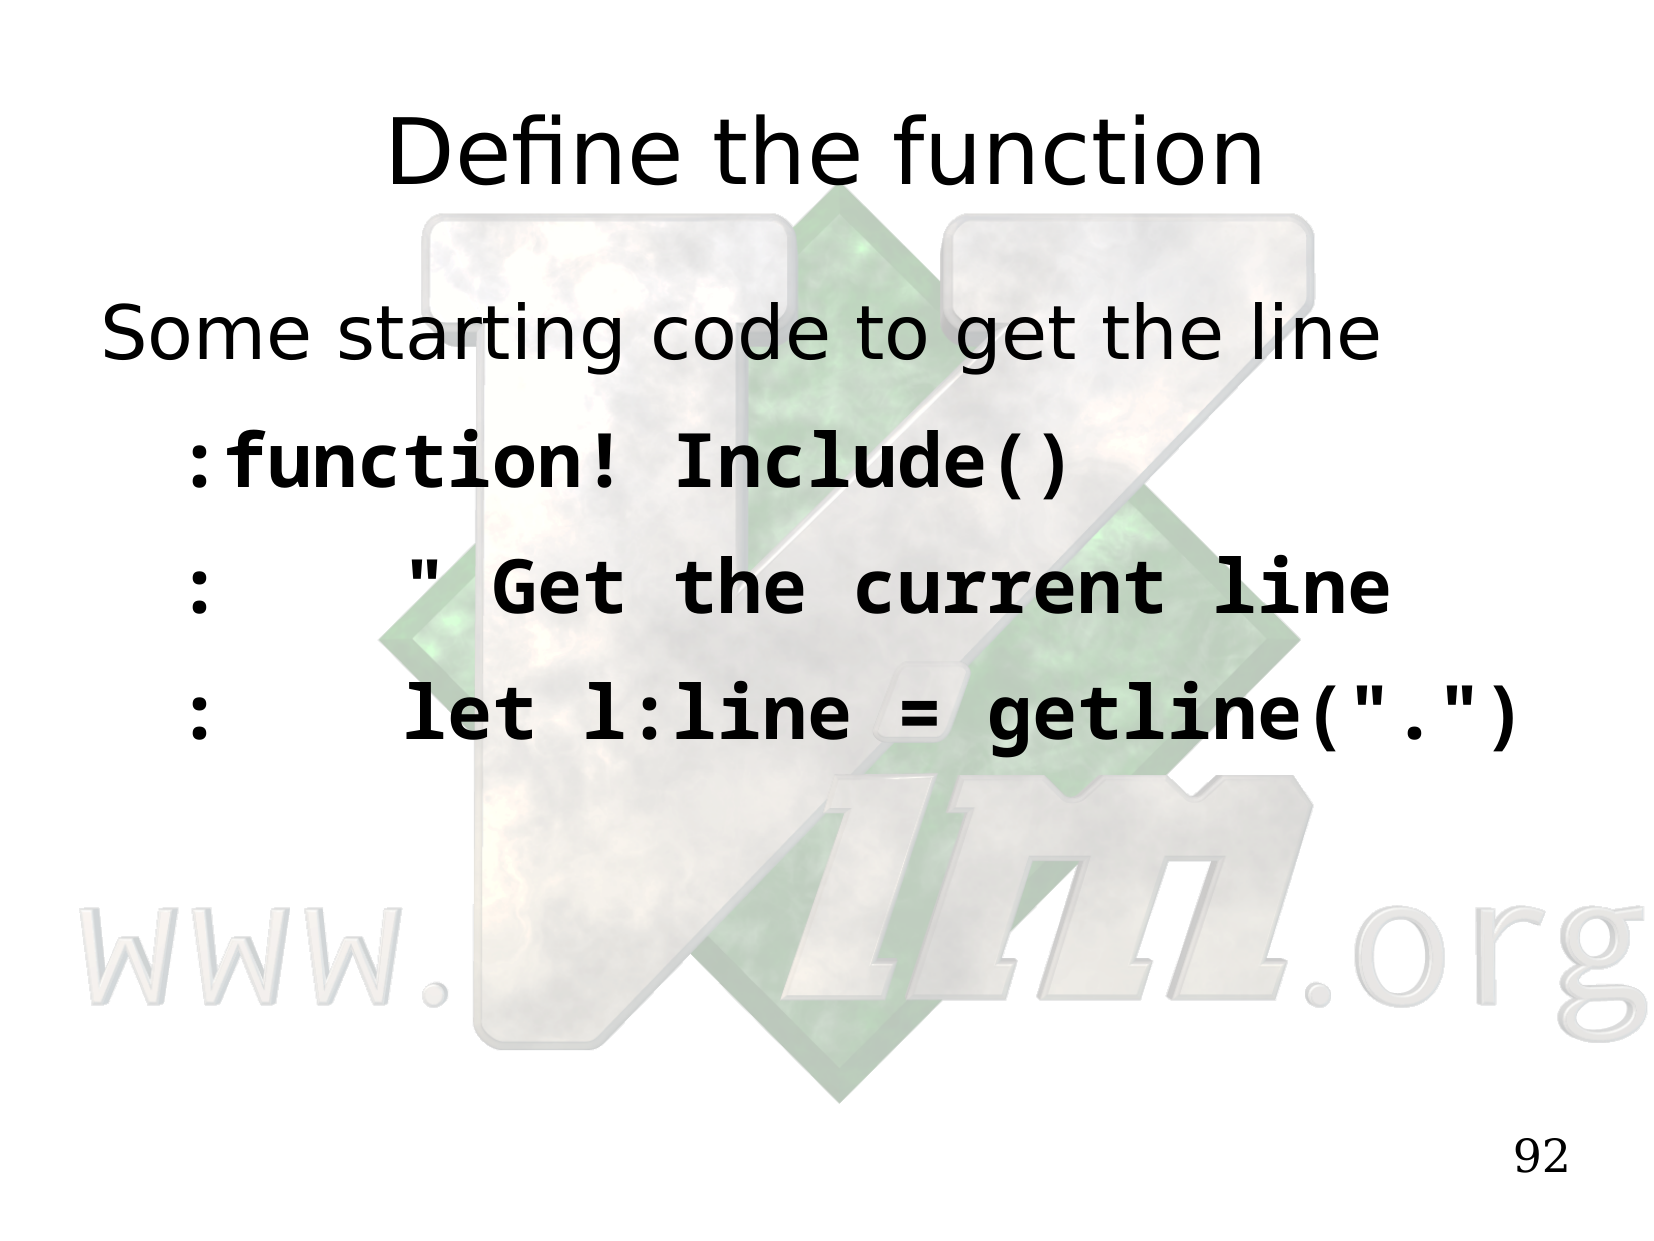

# Define the function
Some starting code to get the line
:function! Include()
: " Get the current line
: let l:line = getline(".")
92